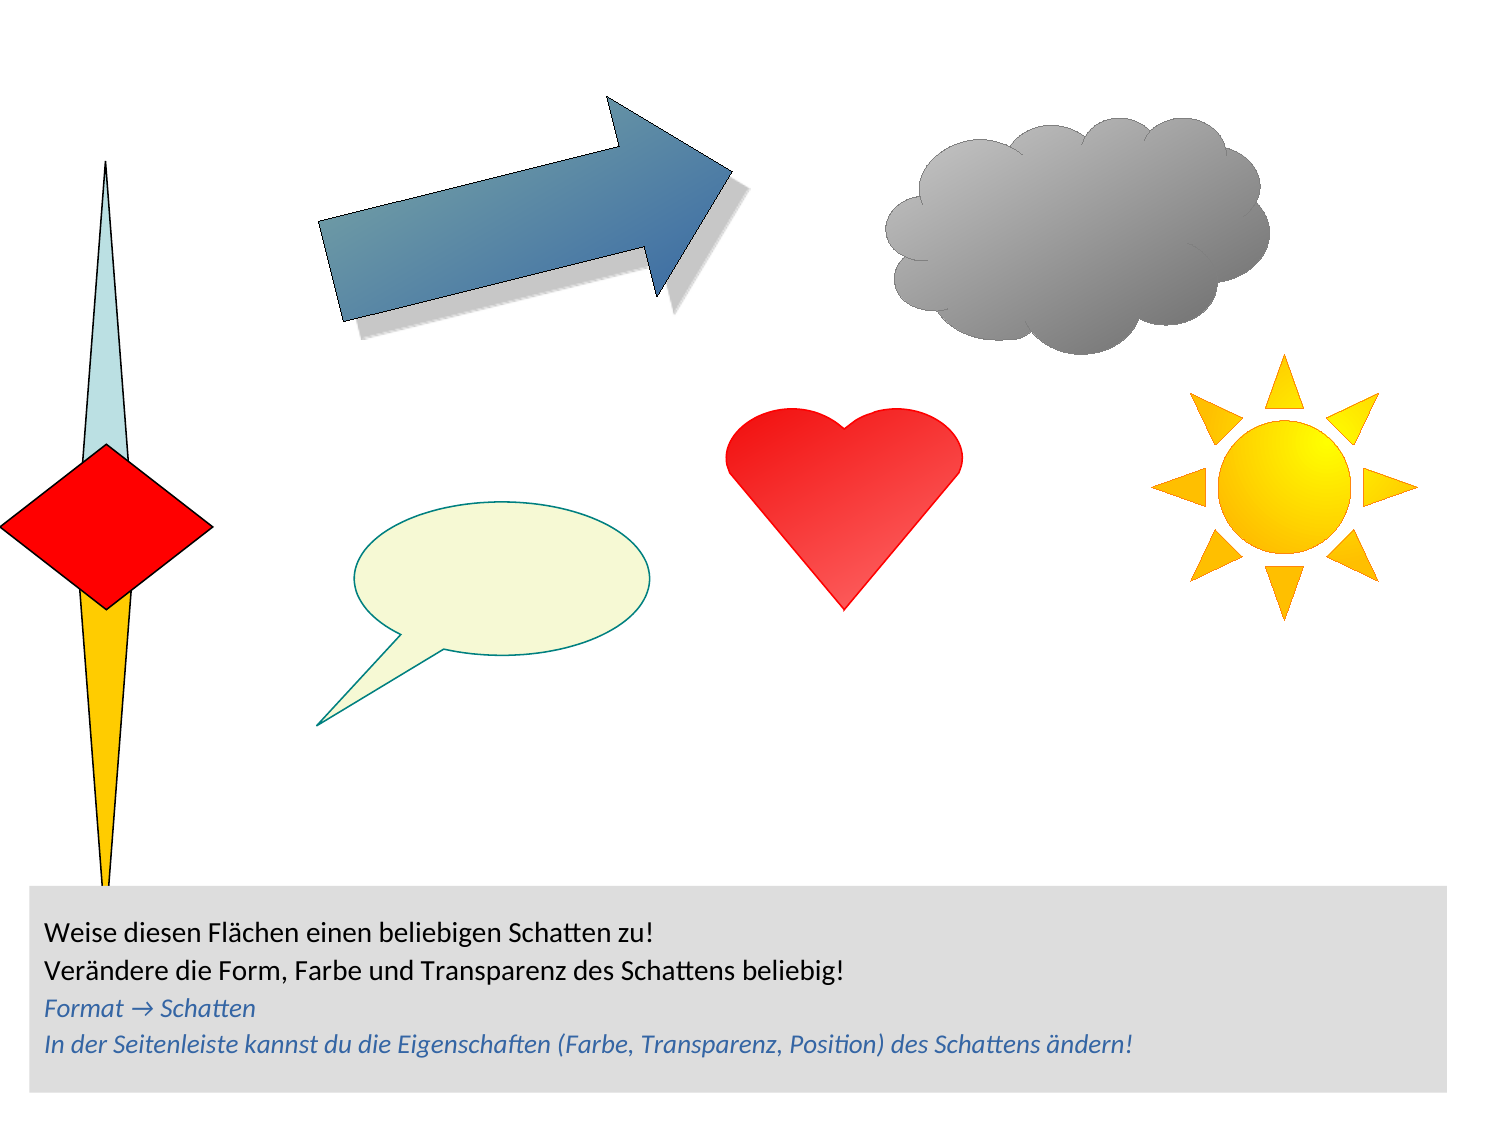

Weise diesen Flächen einen beliebigen Schatten zu!
Verändere die Form, Farbe und Transparenz des Schattens beliebig!
Format → Schatten
In der Seitenleiste kannst du die Eigenschaften (Farbe, Transparenz, Position) des Schattens ändern!